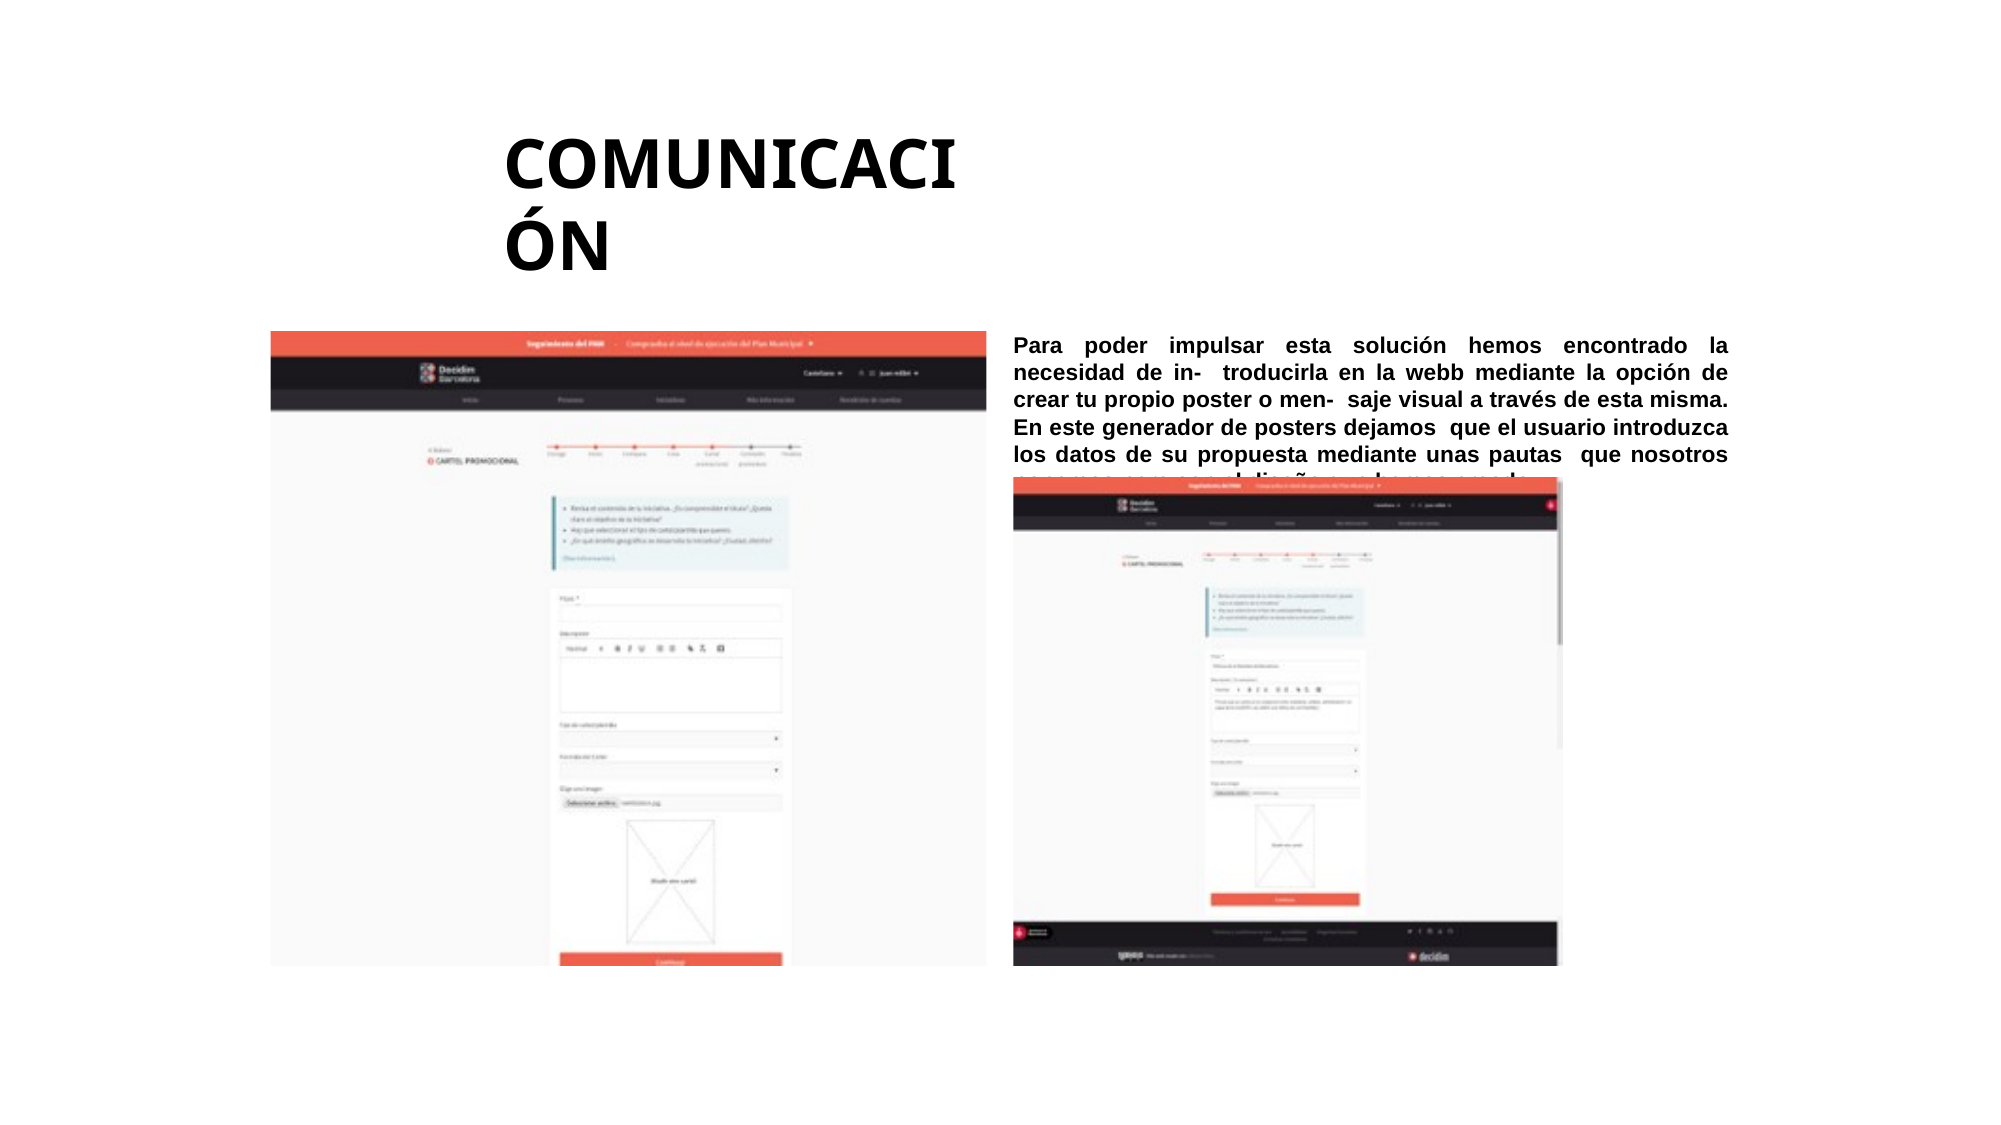

# COMUNICACIÓN GENERADOR DE POSTERS
Para poder impulsar esta solución hemos encontrado la necesidad de in- troducirla en la webb mediante la opción de crear tu propio poster o men- saje visual a través de esta misma. En este generador de posters dejamos que el usuario introduzca los datos de su propuesta mediante unas pautas que nosotros ponemos para con el diseño que hemos creado.